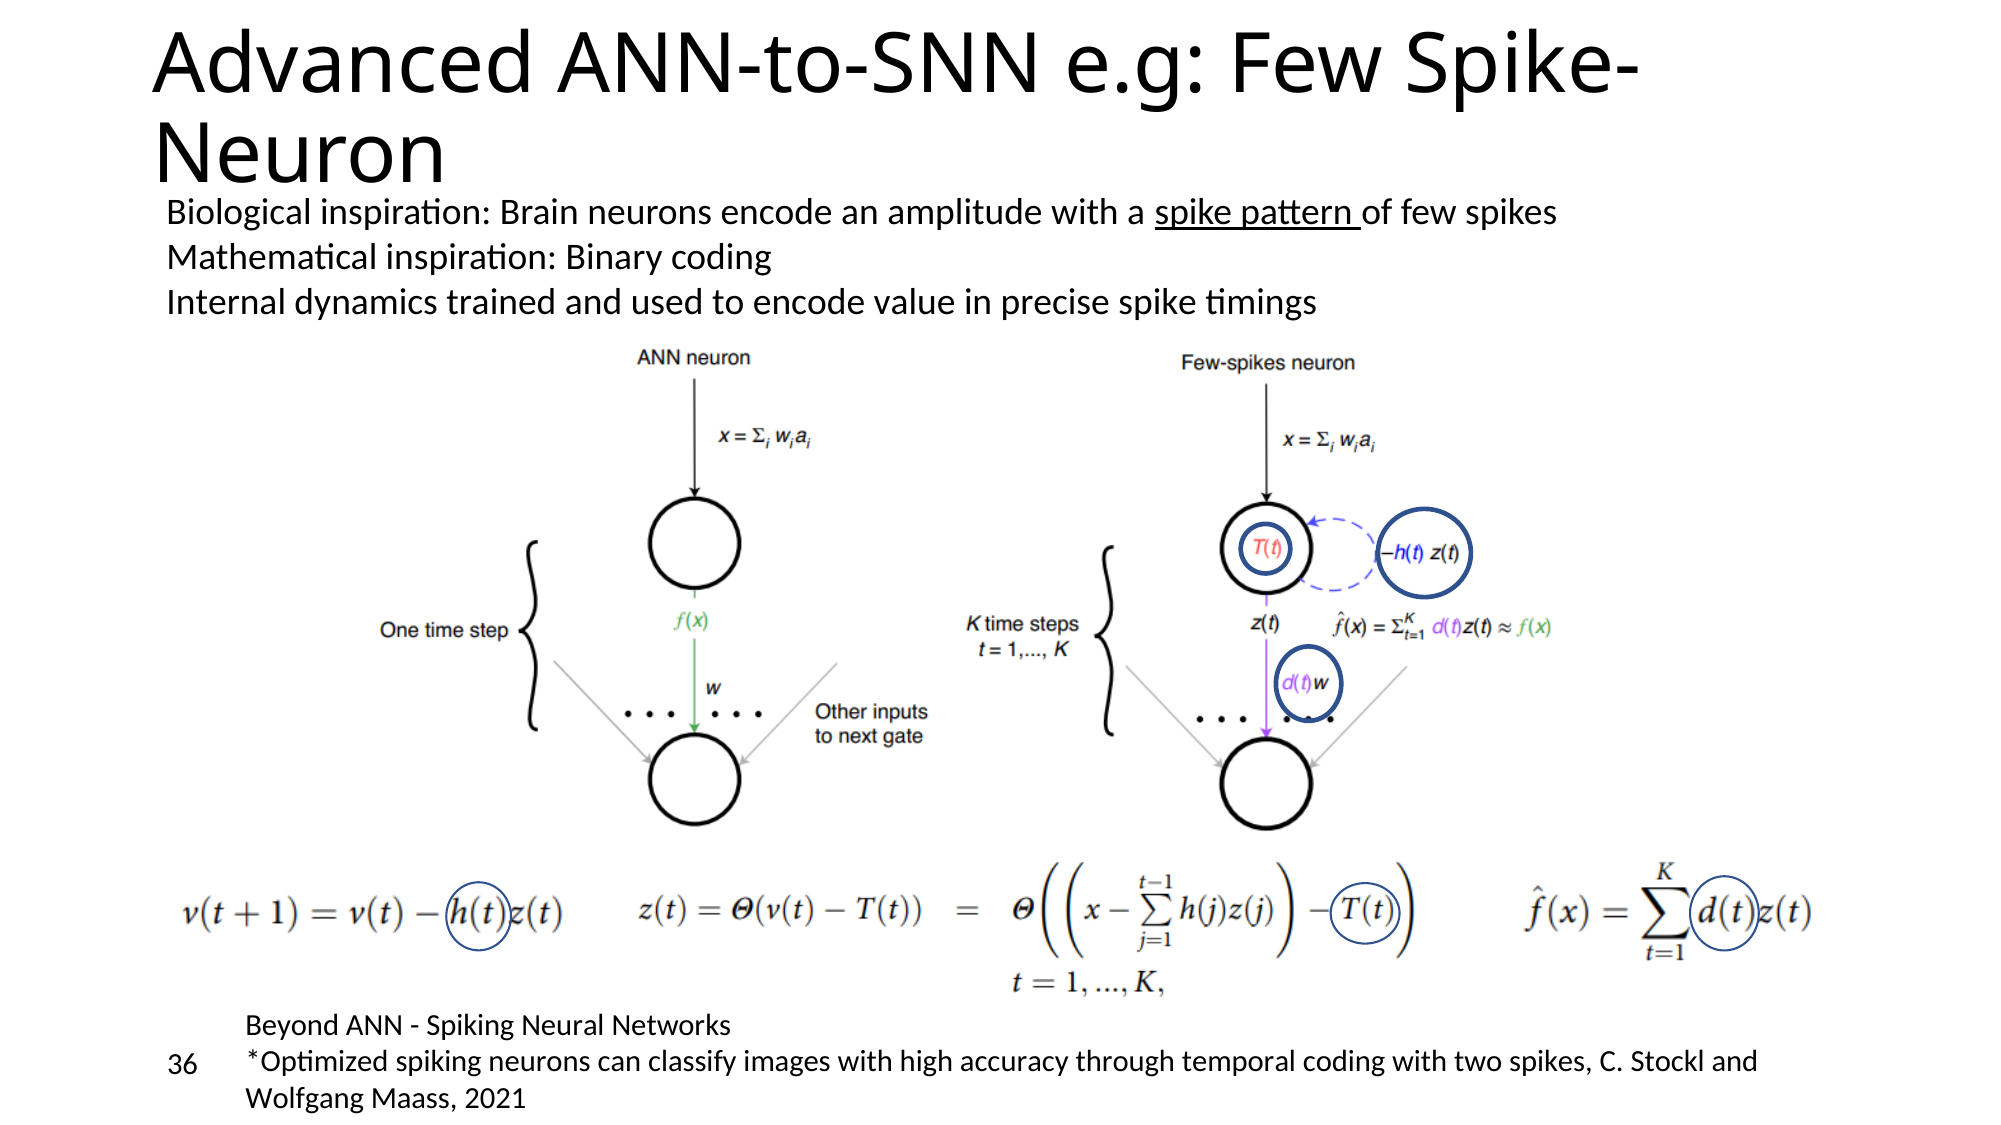

# Advanced ANN-to-SNN e.g: Few Spike- Neuron
Biological inspiration: Brain neurons encode an amplitude with a spike pattern of few spikes
Mathematical inspiration: Binary coding
Internal dynamics trained and used to encode value in precise spike timings
Beyond ANN - Spiking Neural Networks
*Optimized spiking neurons can classify images with high accuracy through temporal coding with two spikes, C. Stockl and Wolfgang Maass, 2021